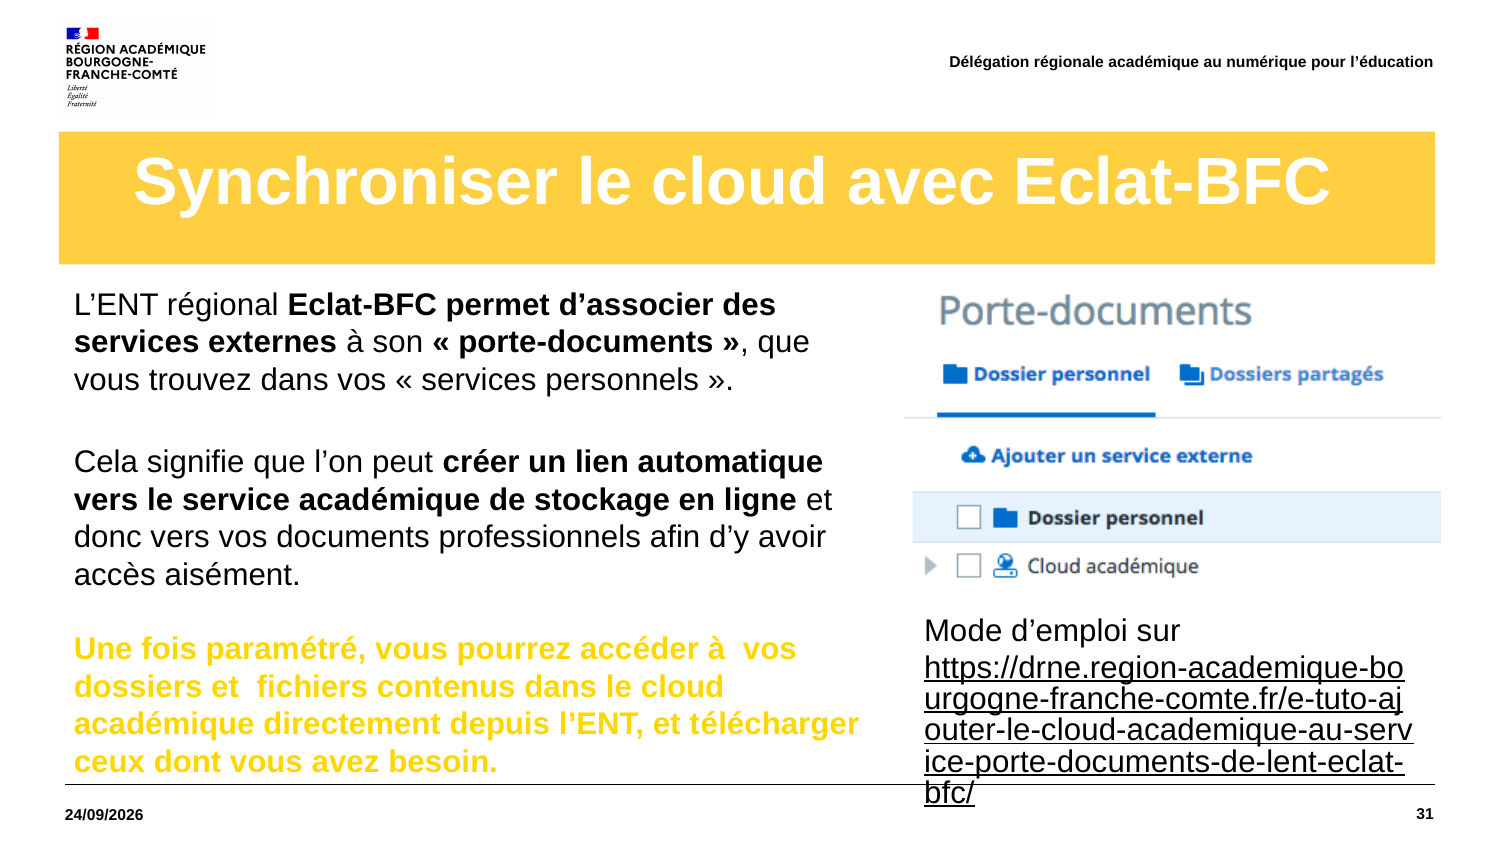

Délégation régionale académique au numérique pour l’éducation
Synchroniser le cloud avec Eclat-BFC
L’ENT régional Eclat-BFC permet d’associer des services externes à son « porte-documents », que vous trouvez dans vos « services personnels ».
Cela signifie que l’on peut créer un lien automatique vers le service académique de stockage en ligne et donc vers vos documents professionnels afin d’y avoir accès aisément.
Une fois paramétré, vous pourrez accéder à vos dossiers et fichiers contenus dans le cloud académique directement depuis l’ENT, et télécharger ceux dont vous avez besoin.
Mode d’emploi sur https://drne.region-academique-bourgogne-franche-comte.fr/e-tuto-ajouter-le-cloud-academique-au-service-porte-documents-de-lent-eclat-bfc/